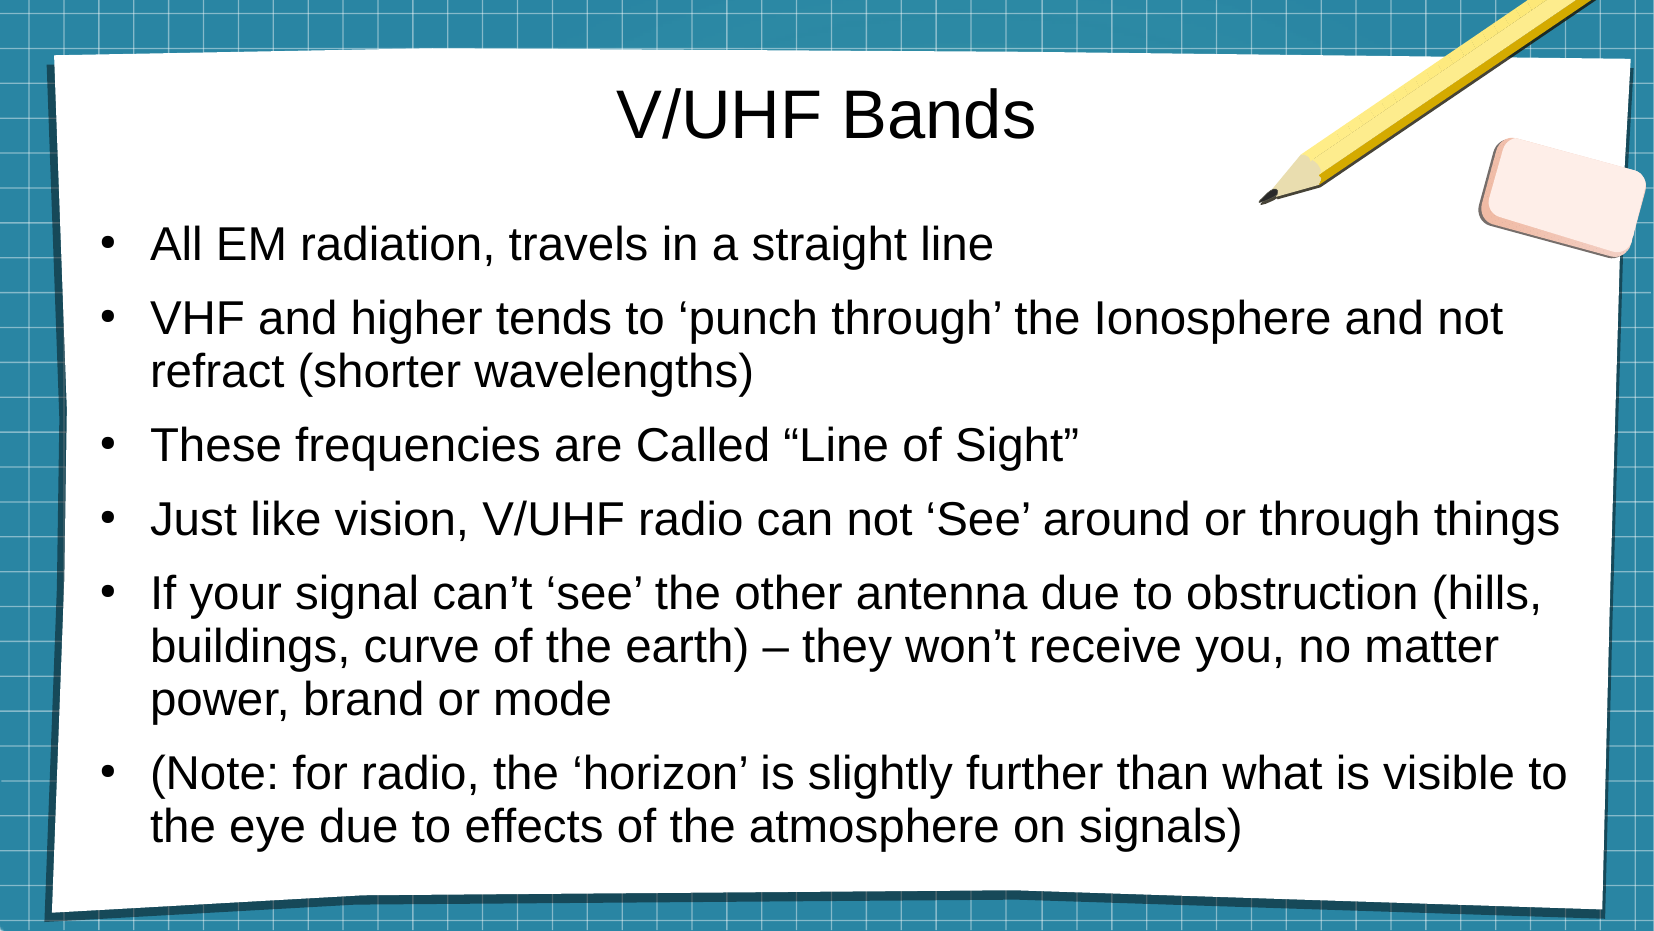

# V/UHF Bands
All EM radiation, travels in a straight line
VHF and higher tends to ‘punch through’ the Ionosphere and not refract (shorter wavelengths)
These frequencies are Called “Line of Sight”
Just like vision, V/UHF radio can not ‘See’ around or through things
If your signal can’t ‘see’ the other antenna due to obstruction (hills, buildings, curve of the earth) – they won’t receive you, no matter power, brand or mode
(Note: for radio, the ‘horizon’ is slightly further than what is visible to the eye due to effects of the atmosphere on signals)